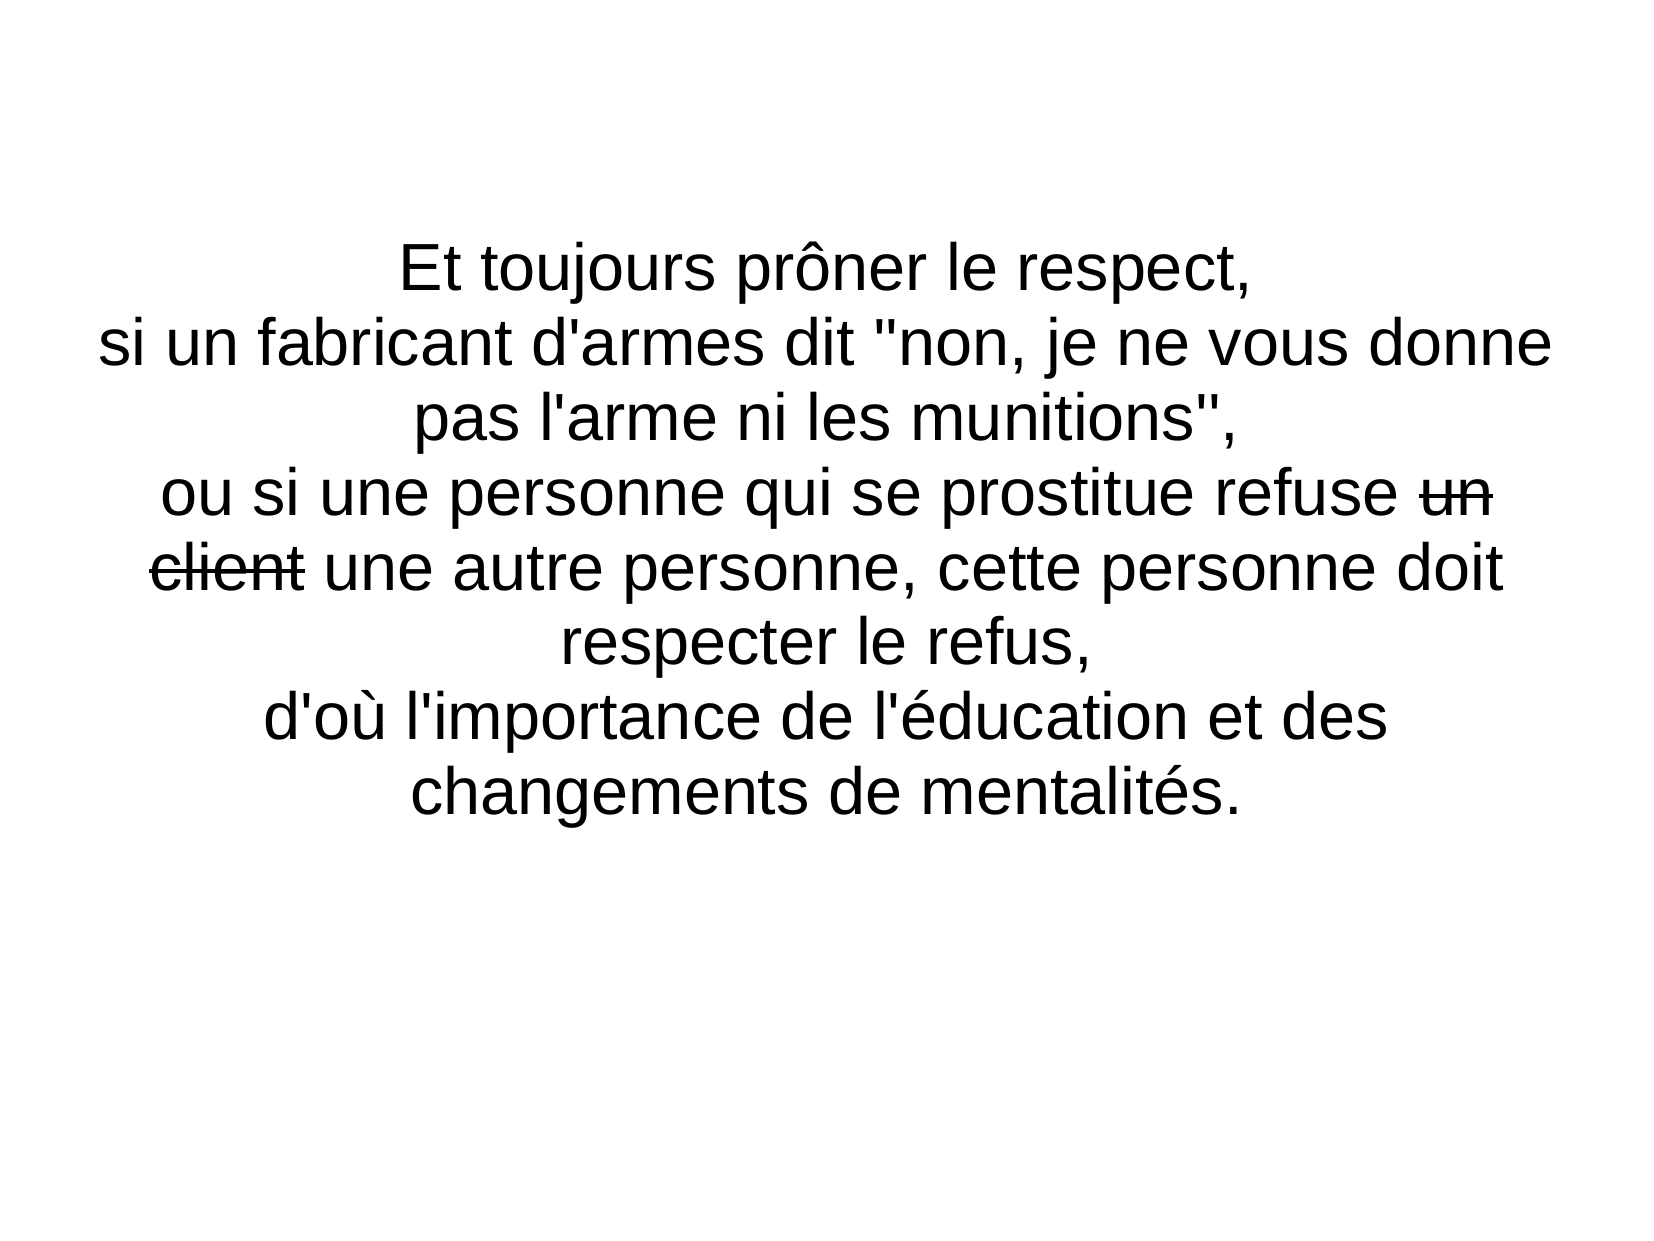

# Et toujours prôner le respect,
si un fabricant d'armes dit ''non, je ne vous donne pas l'arme ni les munitions'',
ou si une personne qui se prostitue refuse un client une autre personne, cette personne doit respecter le refus,
d'où l'importance de l'éducation et des changements de mentalités.